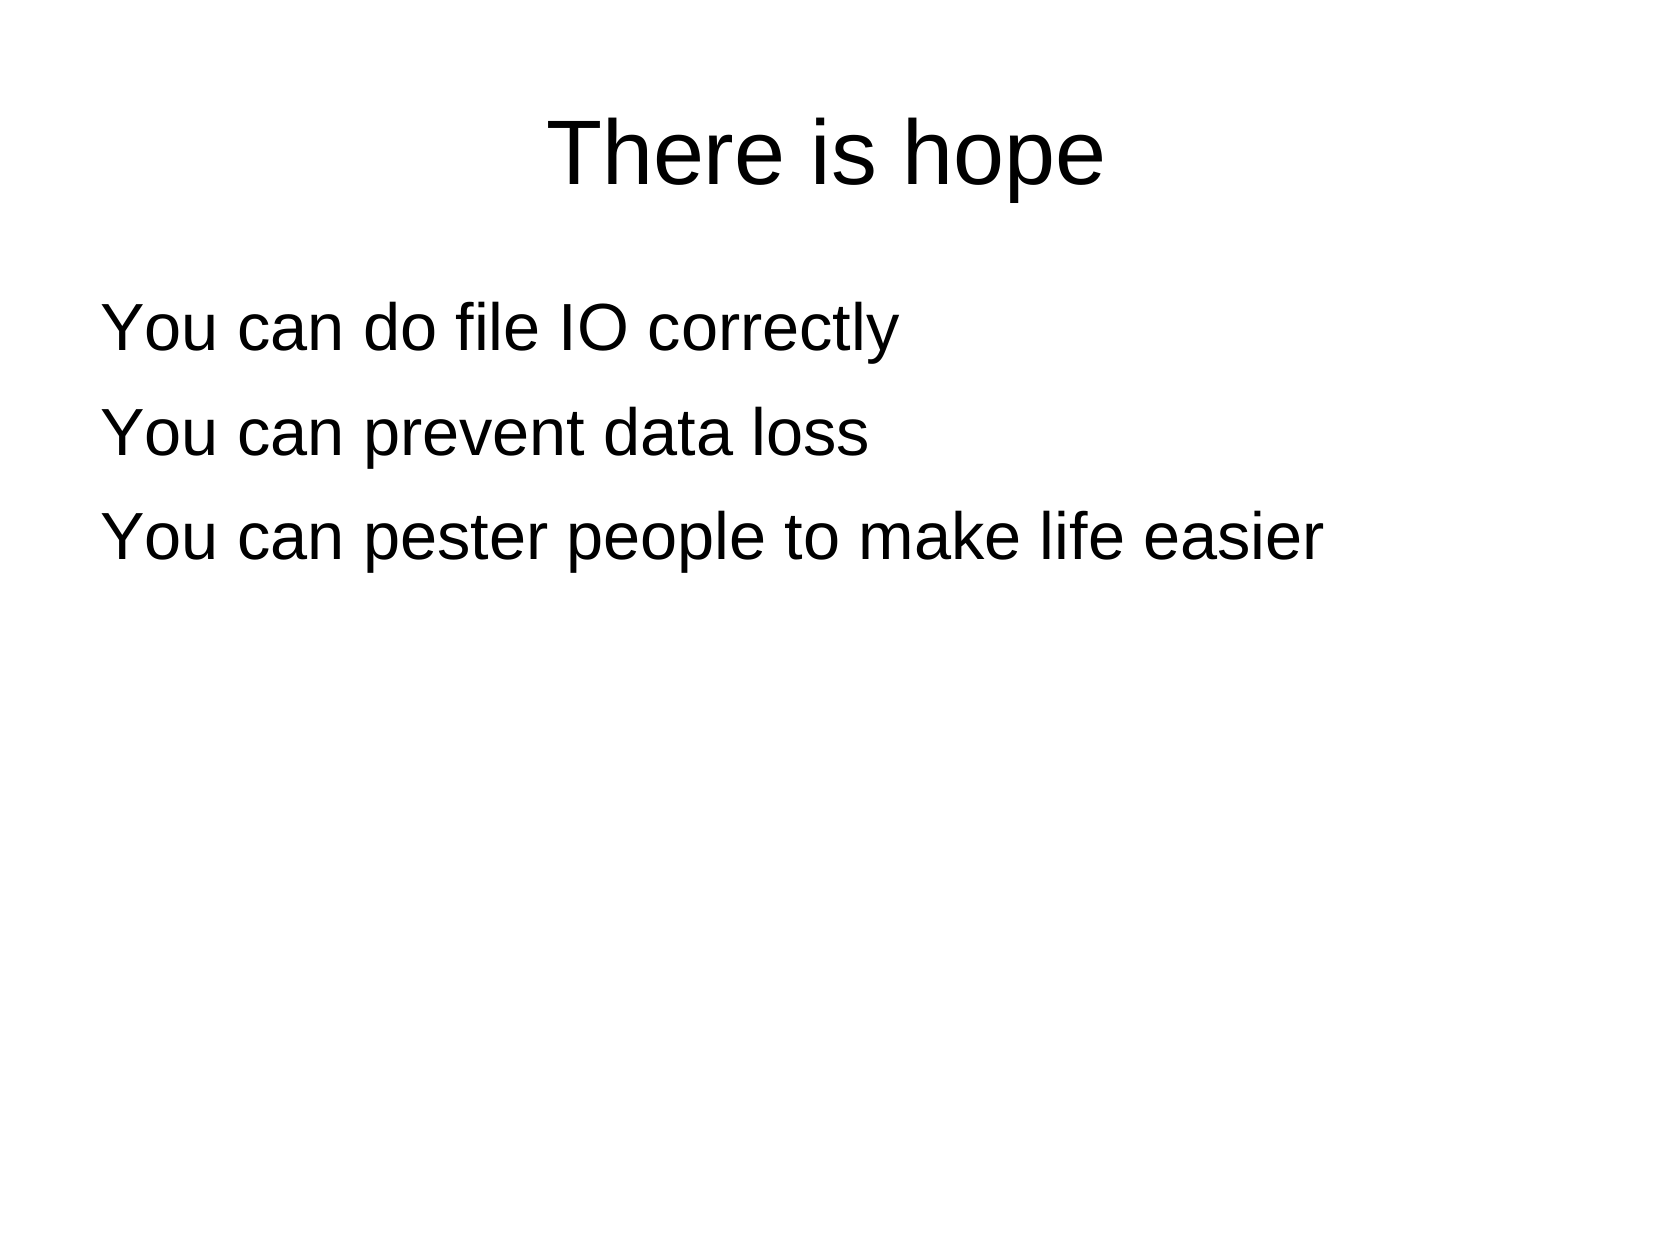

# There is hope
You can do file IO correctly
You can prevent data loss
You can pester people to make life easier